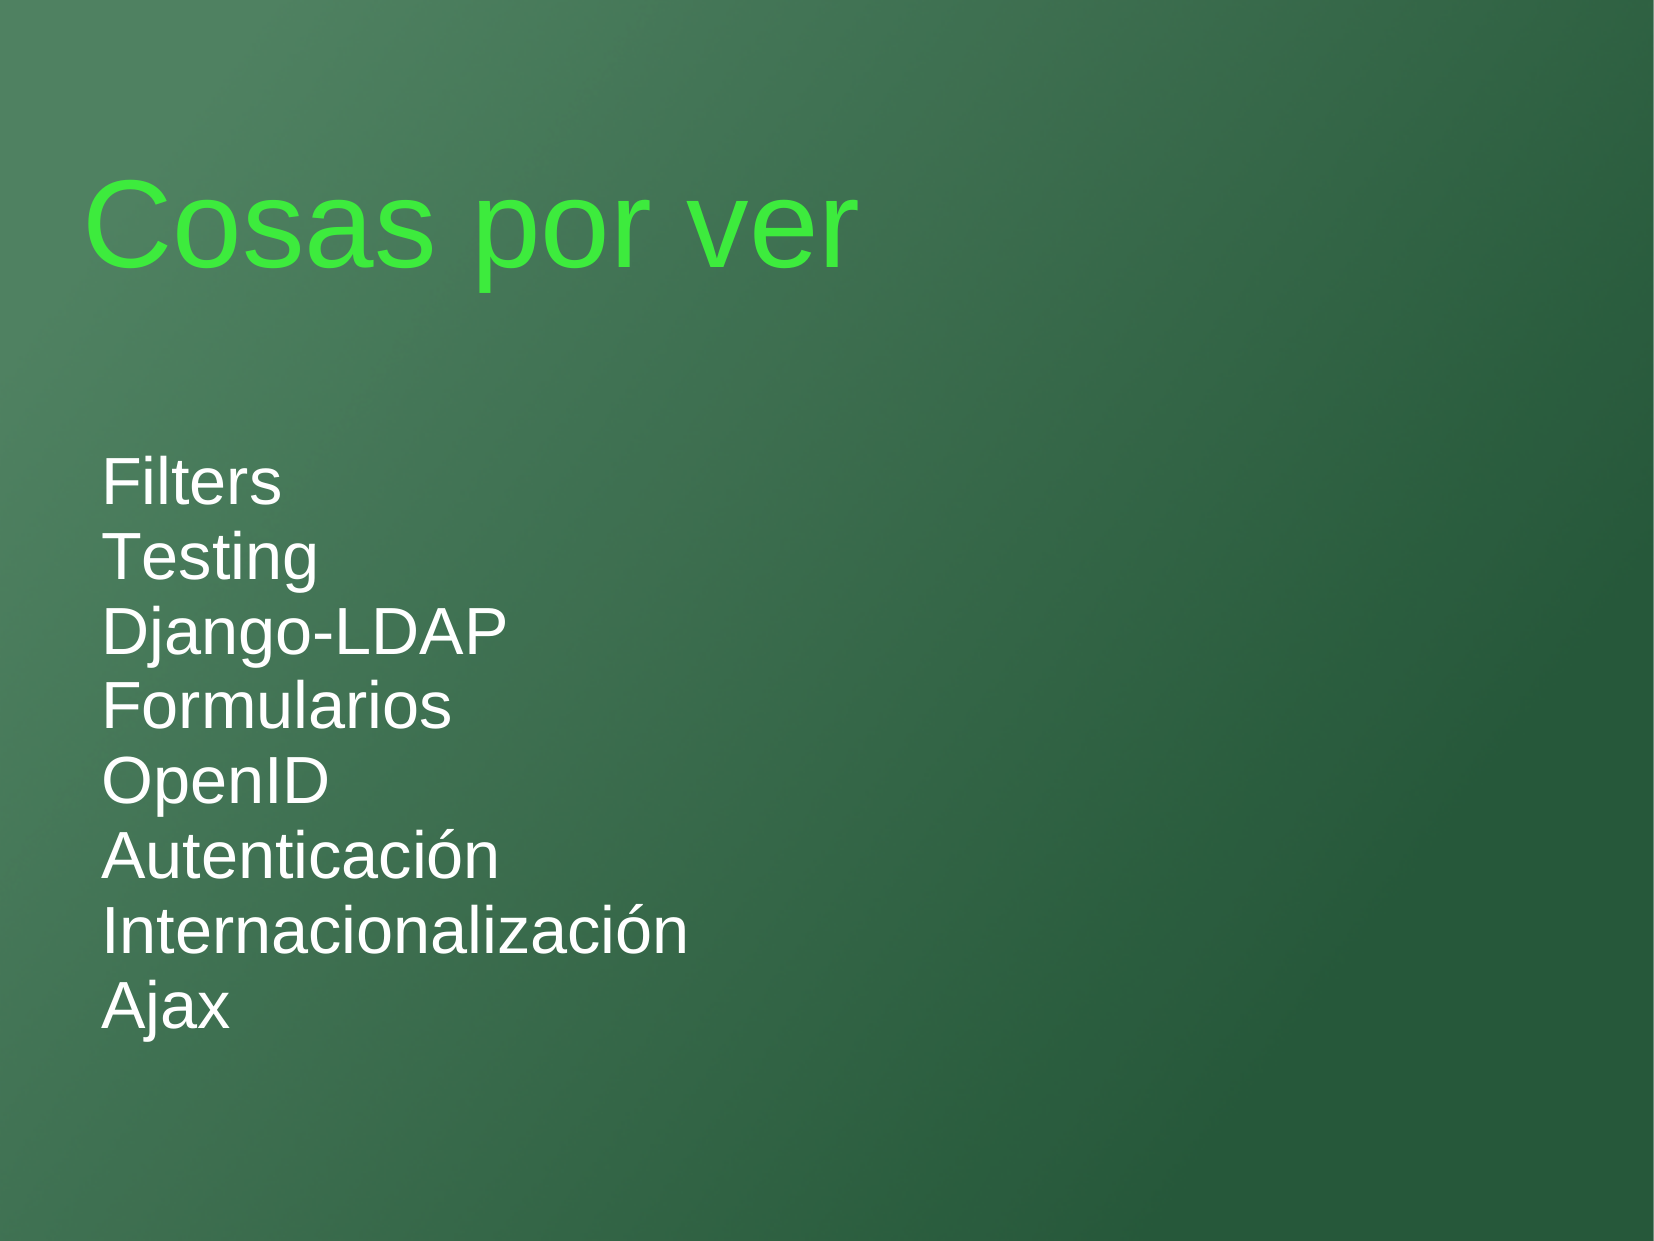

# Cosas por ver
 Filters
 Testing
 Django-LDAP
 Formularios
 OpenID
 Autenticación
 Internacionalización
 Ajax